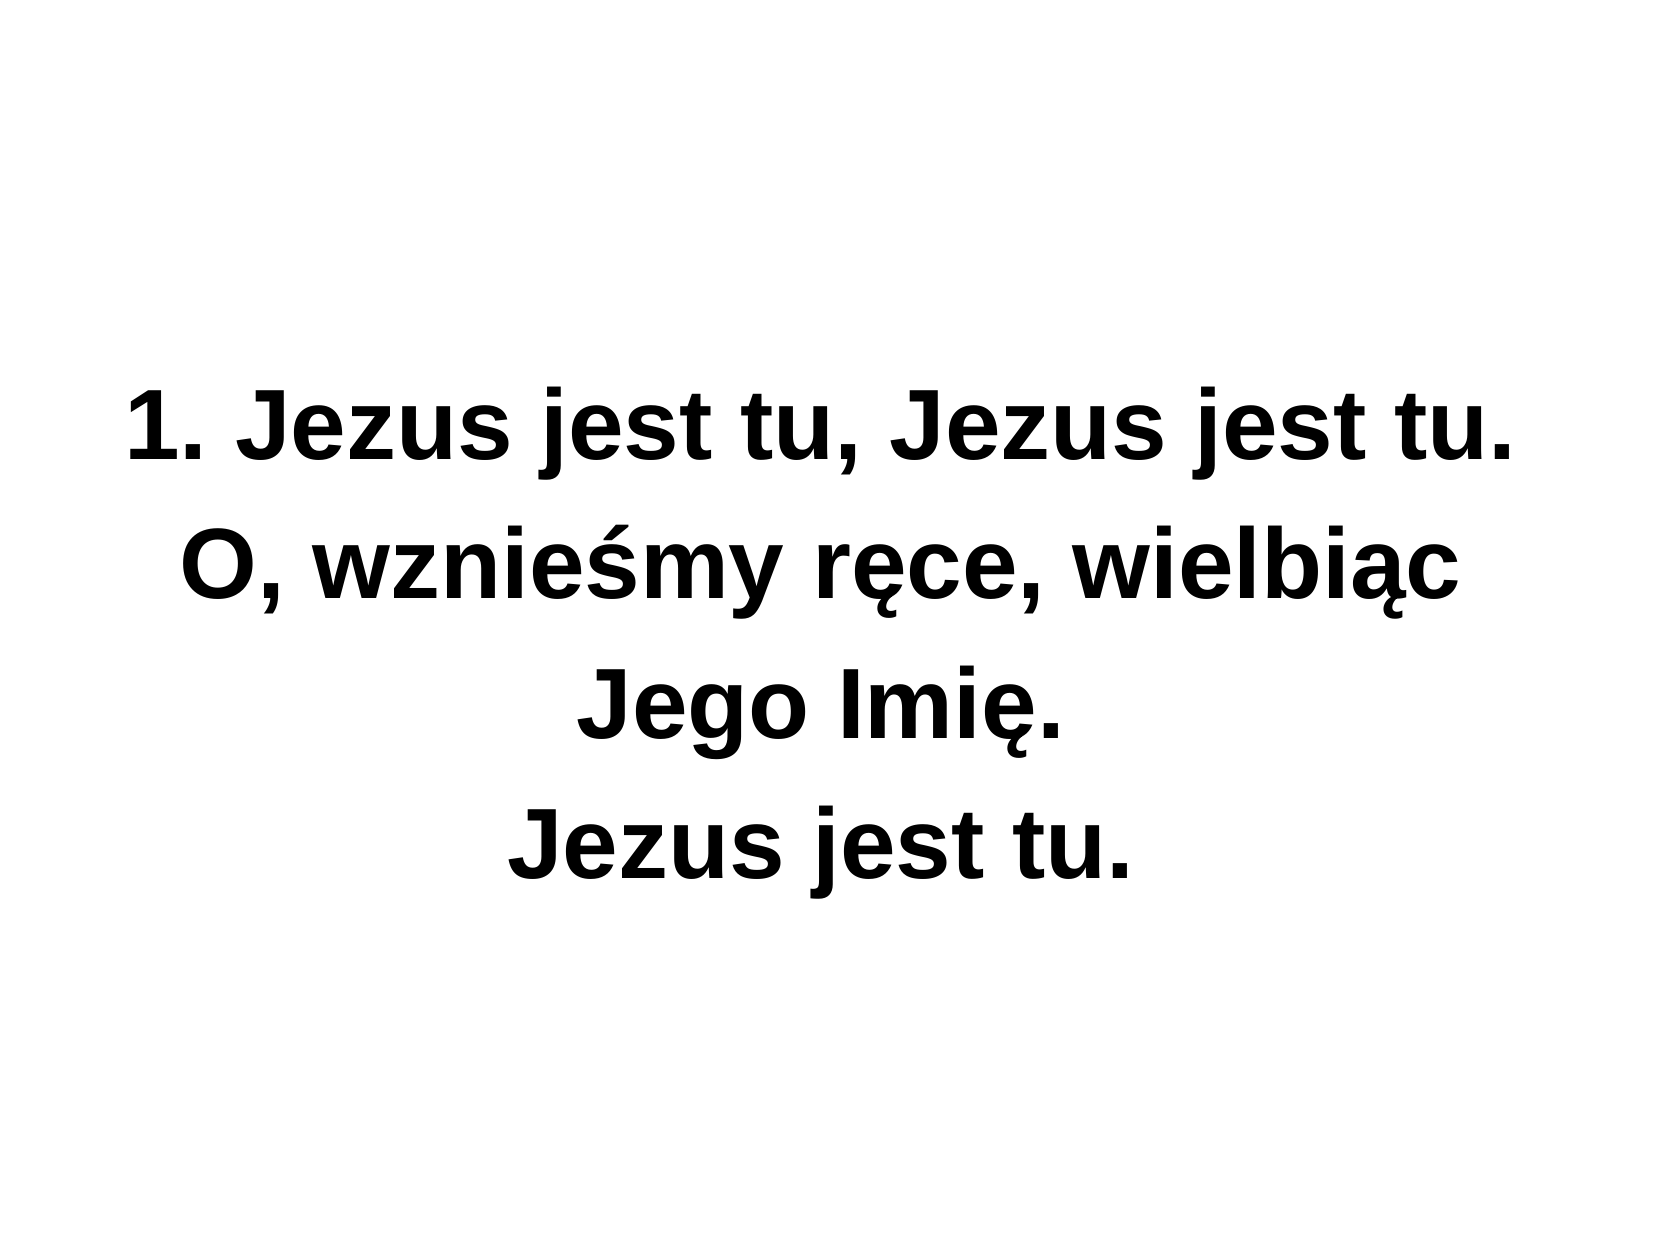

# 1. Jezus jest tu, Jezus jest tu.
O, wznieśmy ręce, wielbiąc
Jego Imię.
Jezus jest tu.